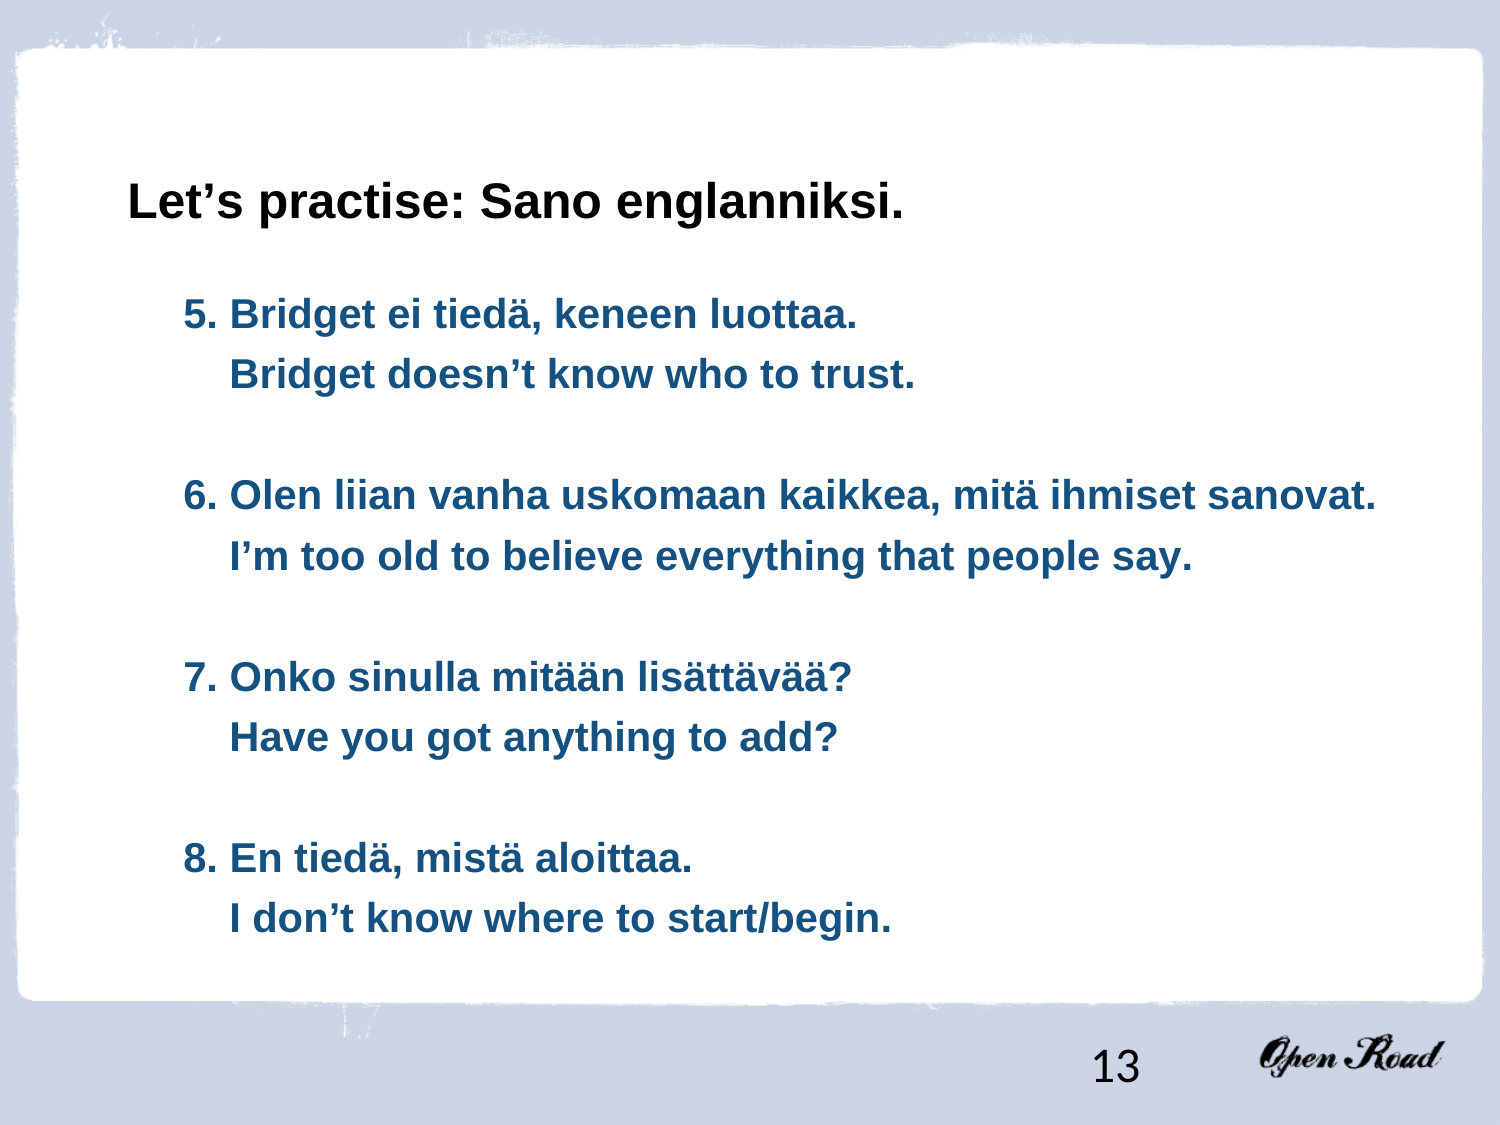

# Let’s practise: Sano englanniksi.
5. Bridget ei tiedä, keneen luottaa.
 Bridget doesn’t know who to trust.
6. Olen liian vanha uskomaan kaikkea, mitä ihmiset sanovat.
 I’m too old to believe everything that people say.
7. Onko sinulla mitään lisättävää?
 Have you got anything to add?
8. En tiedä, mistä aloittaa.
 I don’t know where to start/begin.
12